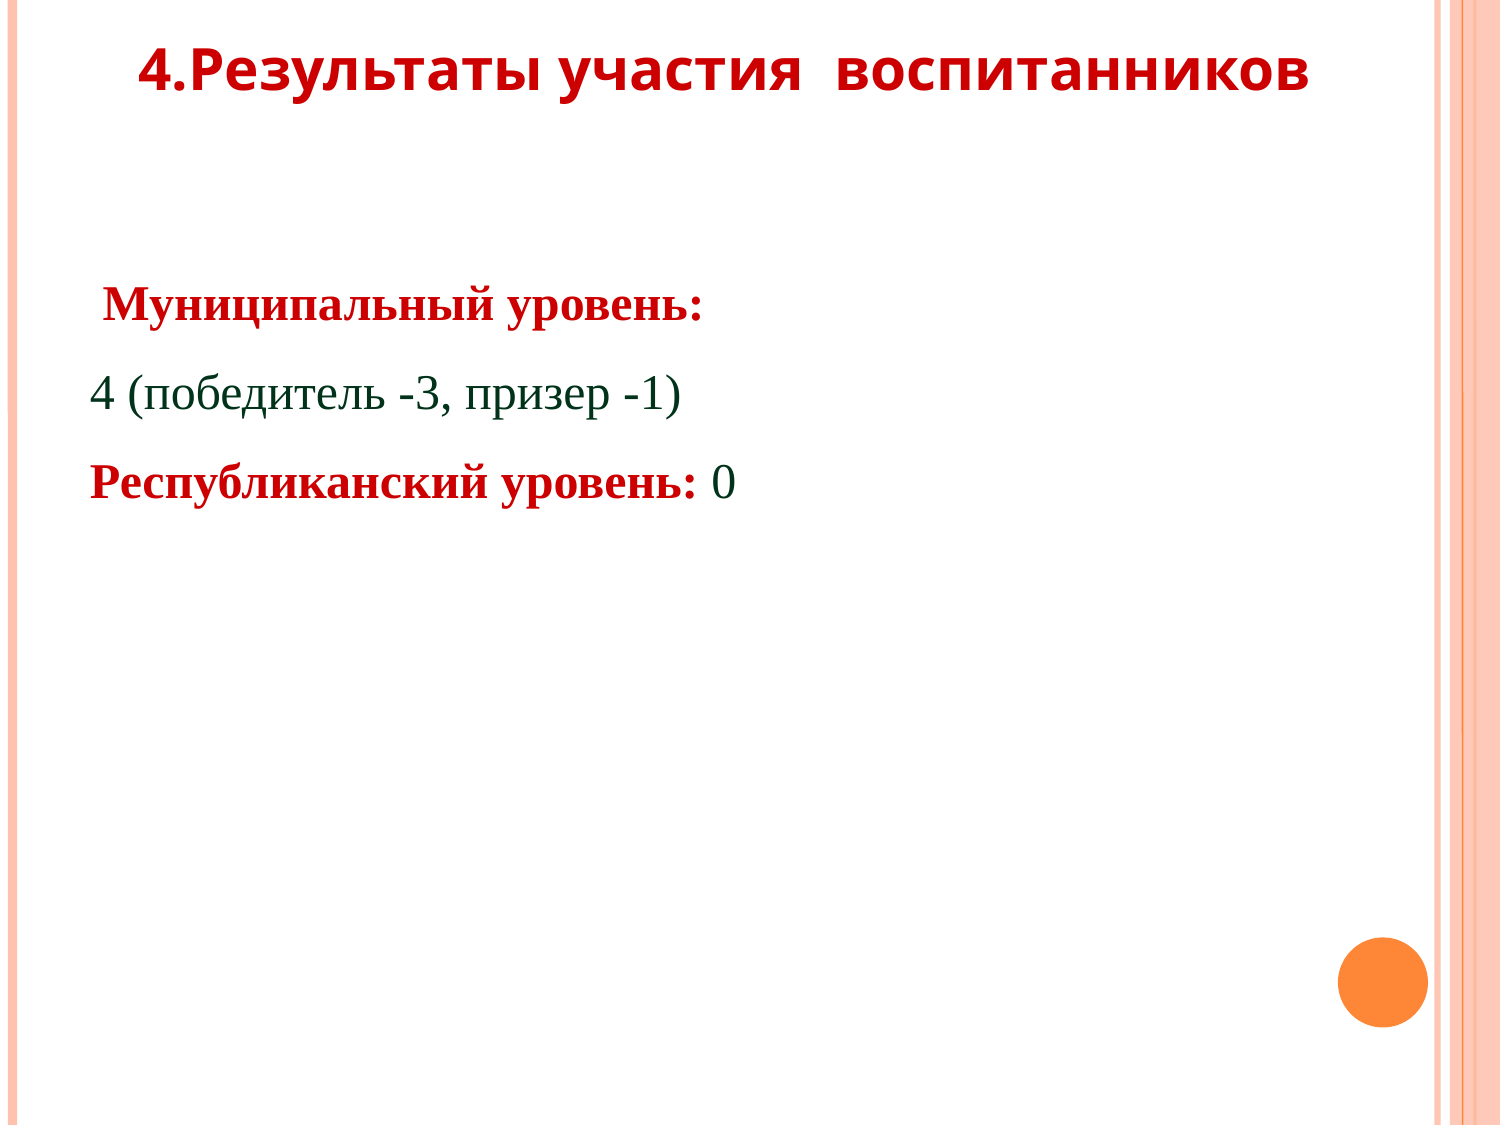

# 4.Результаты участия воспитанников
 Муниципальный уровень:
4 (победитель -3, призер -1)
Республиканский уровень: 0